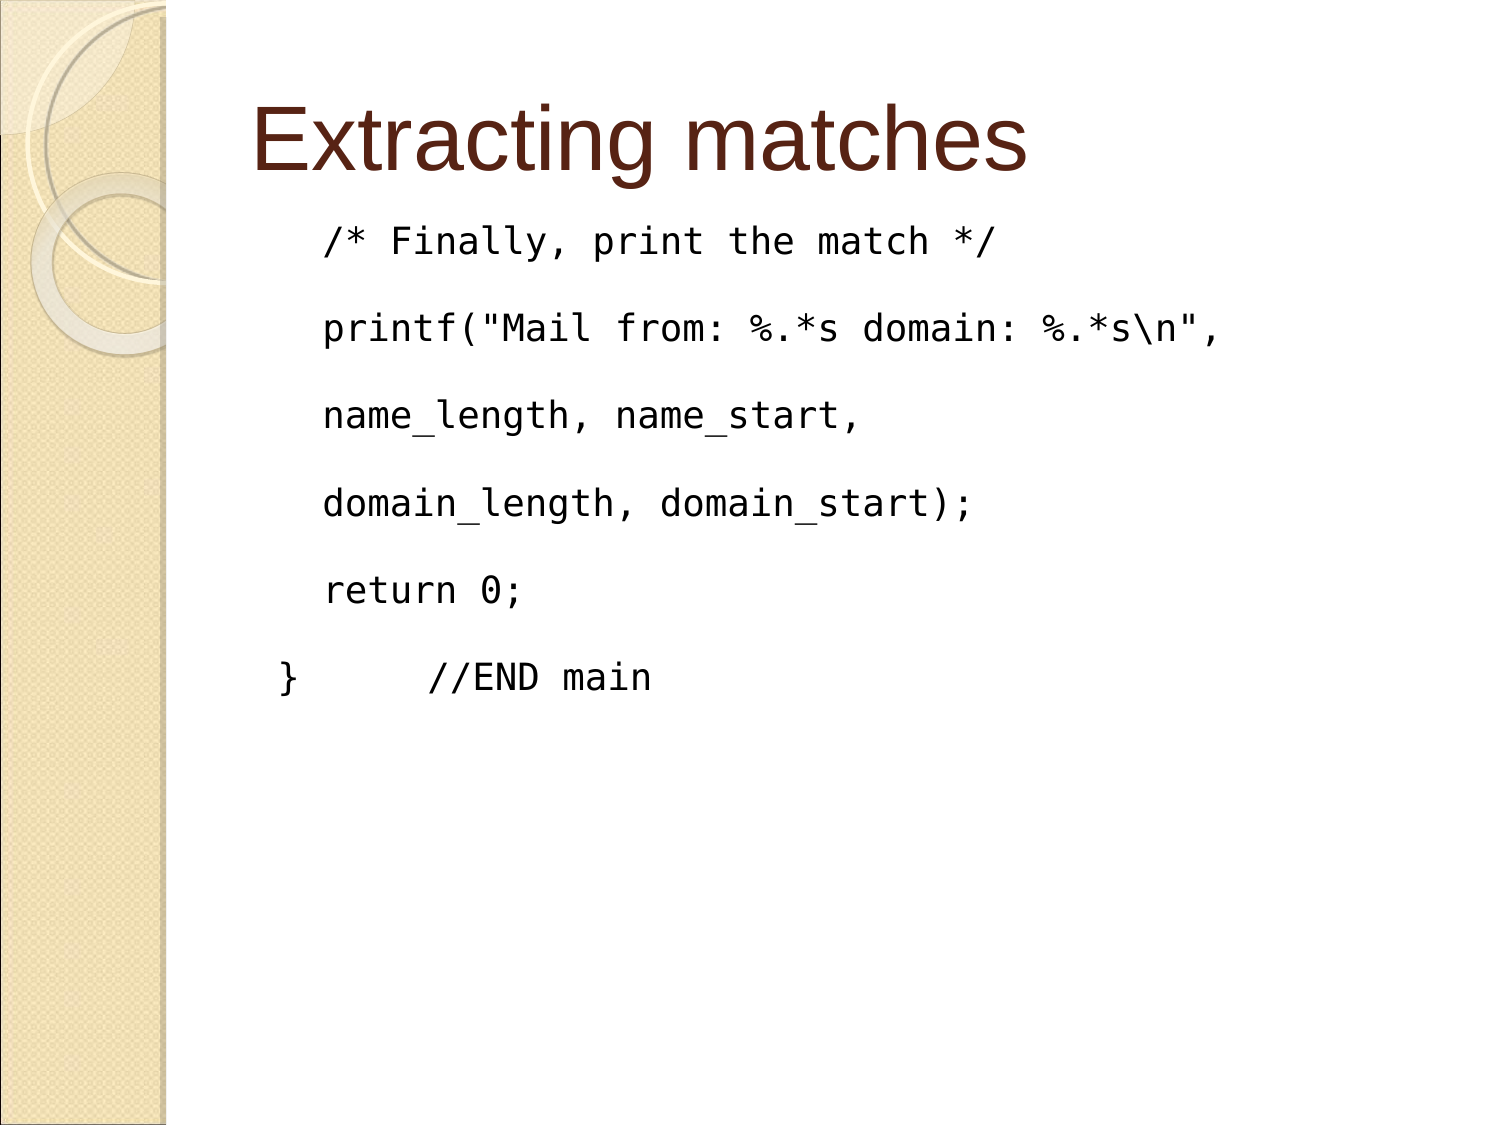

# Extracting matches
 /* Finally, print the match */
 printf("Mail from: %.*s domain: %.*s\n",
 name_length, name_start,
 domain_length, domain_start);
 return 0;
}	//END main